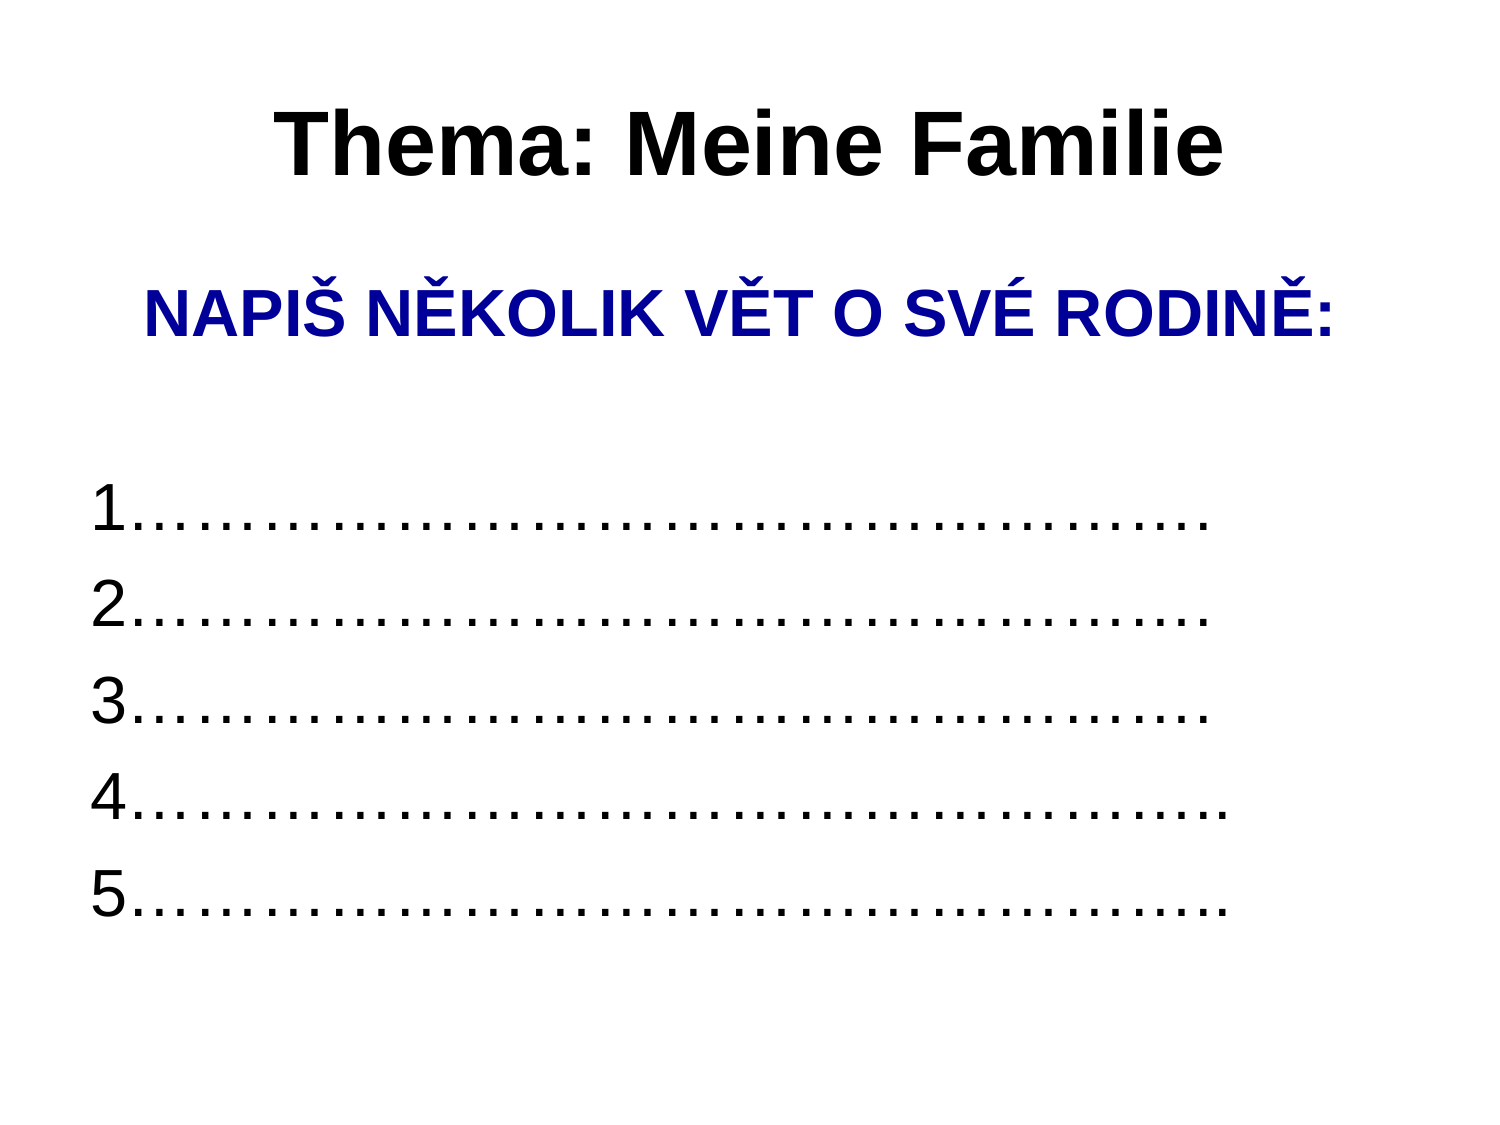

# Thema: Meine Familie
NAPIŠ NĚKOLIK VĚT O SVÉ RODINĚ:
1………………………………………….
2………………………………………….
3………………………………………….
4…………………………………………..
5…………………………………………..